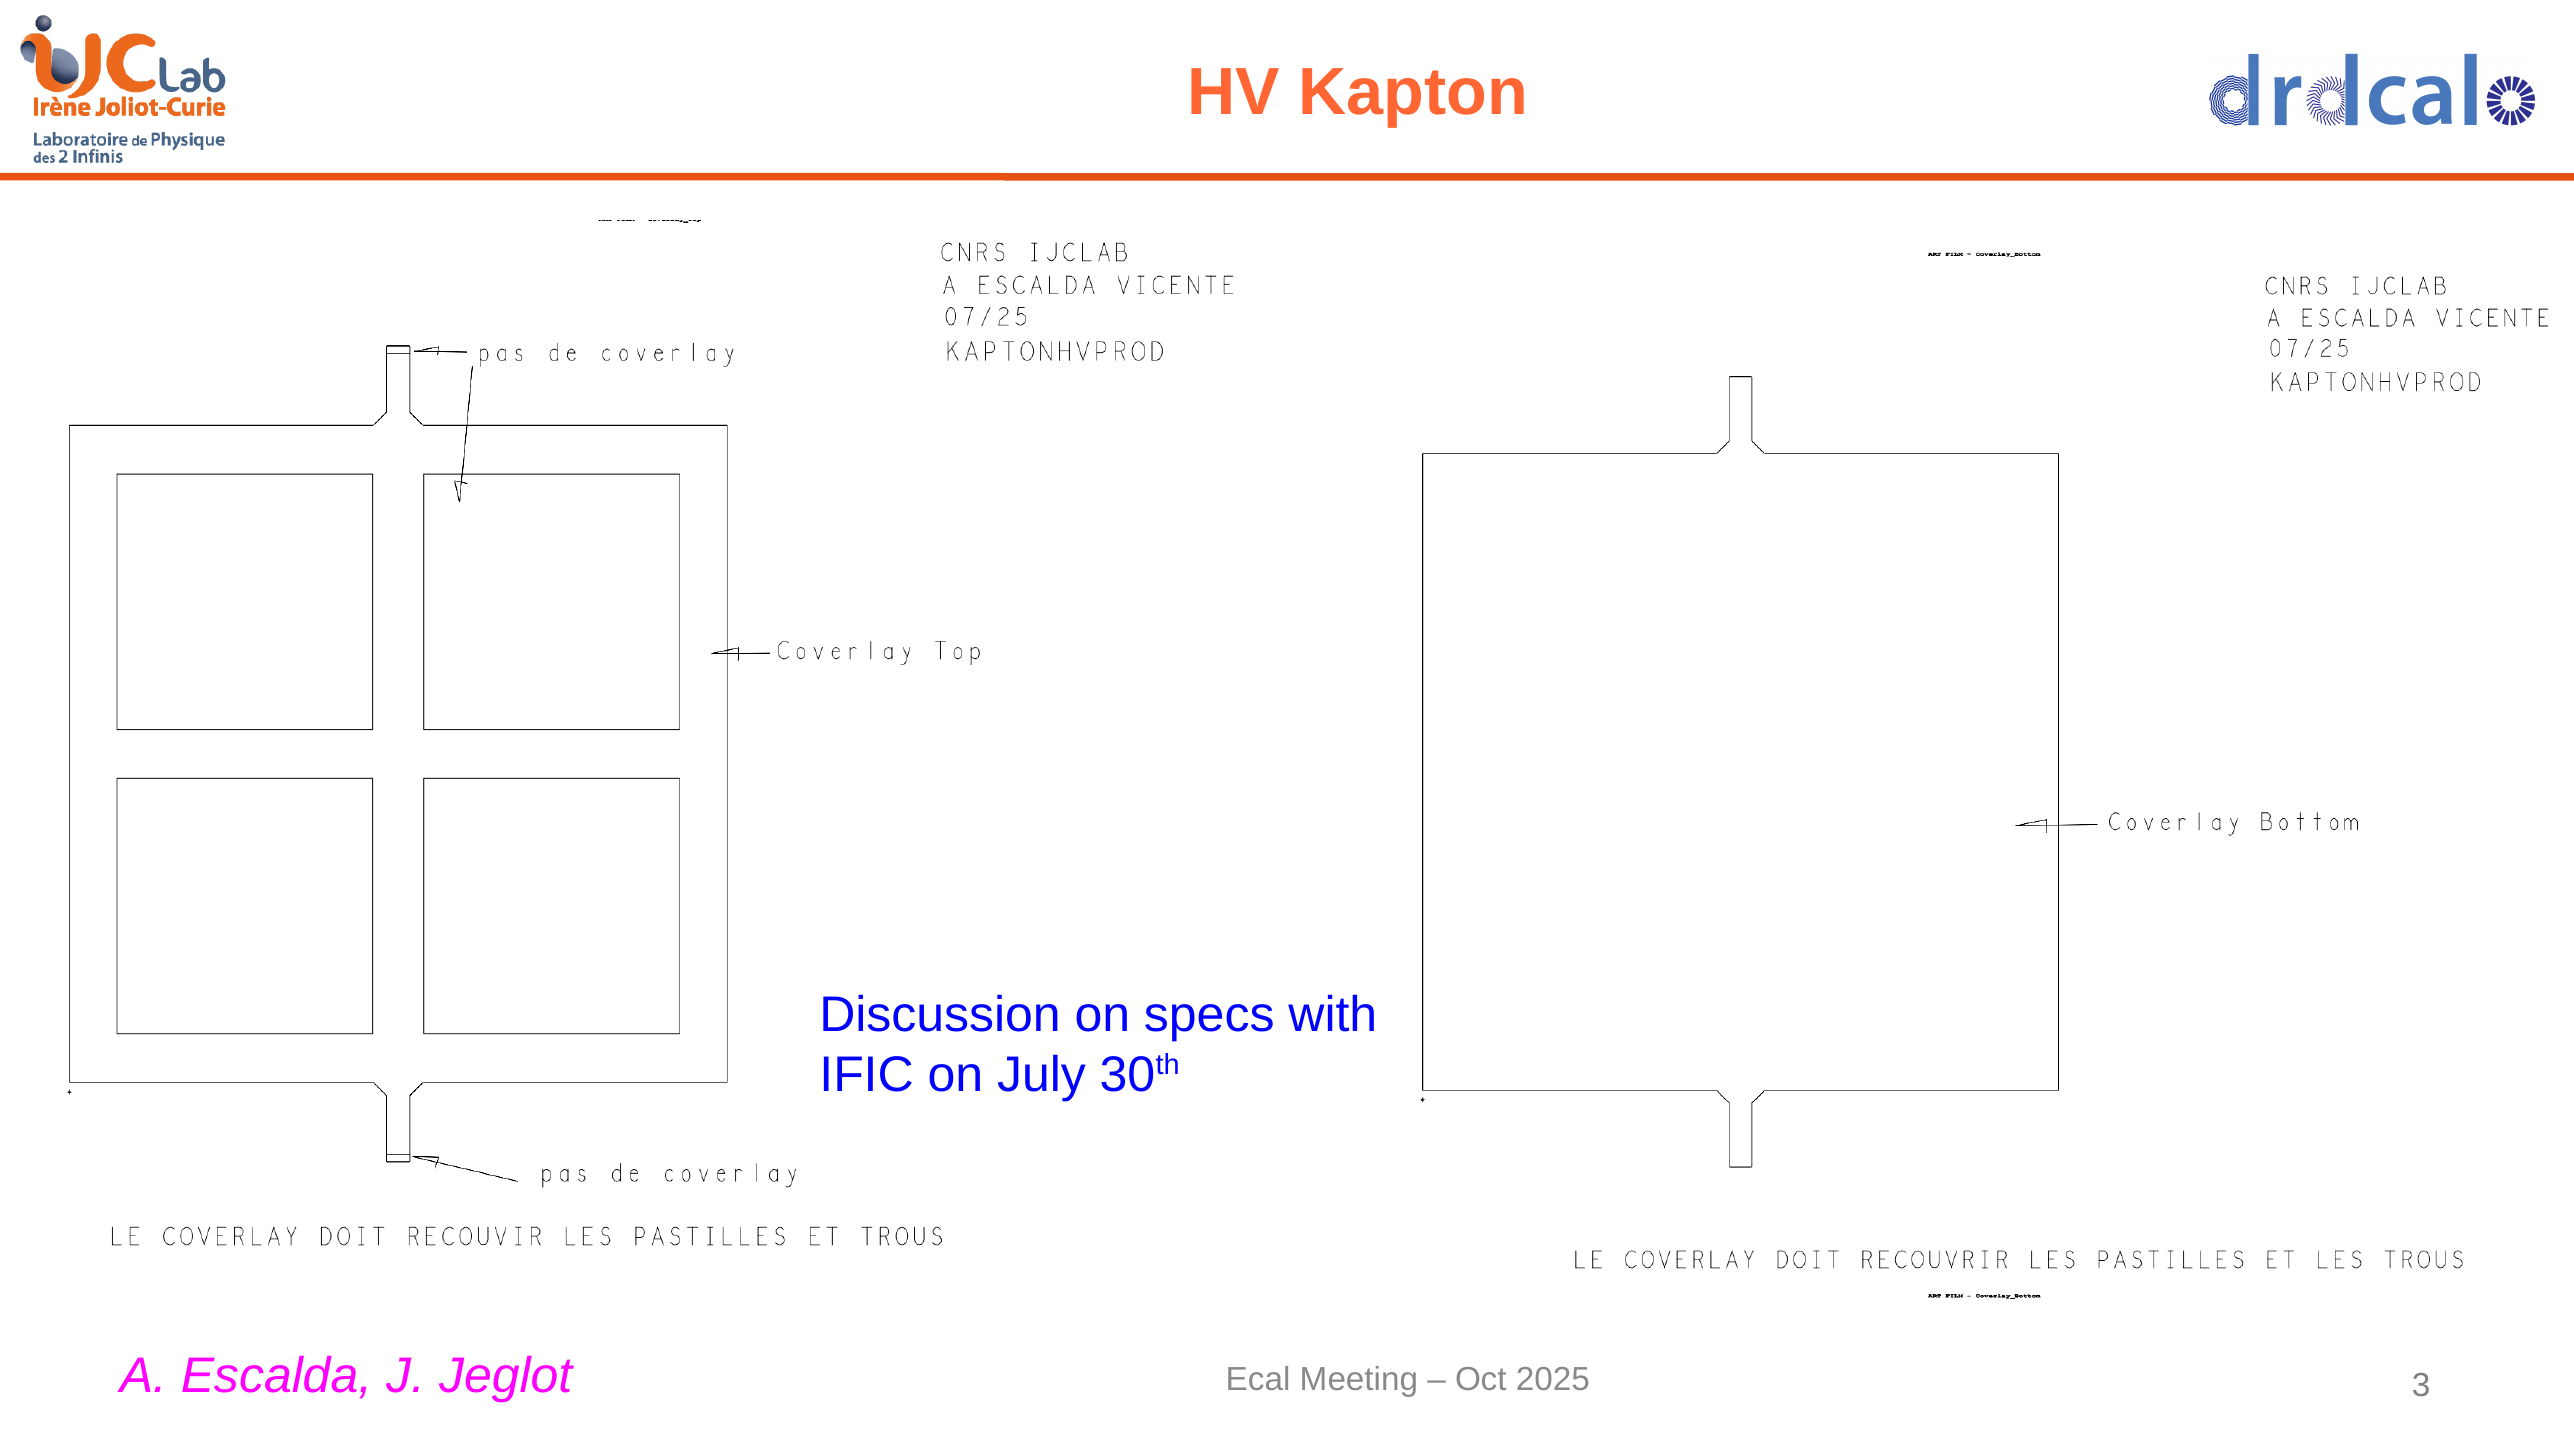

# HV Kapton
Discussion on specs with
IFIC on July 30th
A. Escalda, J. Jeglot
3